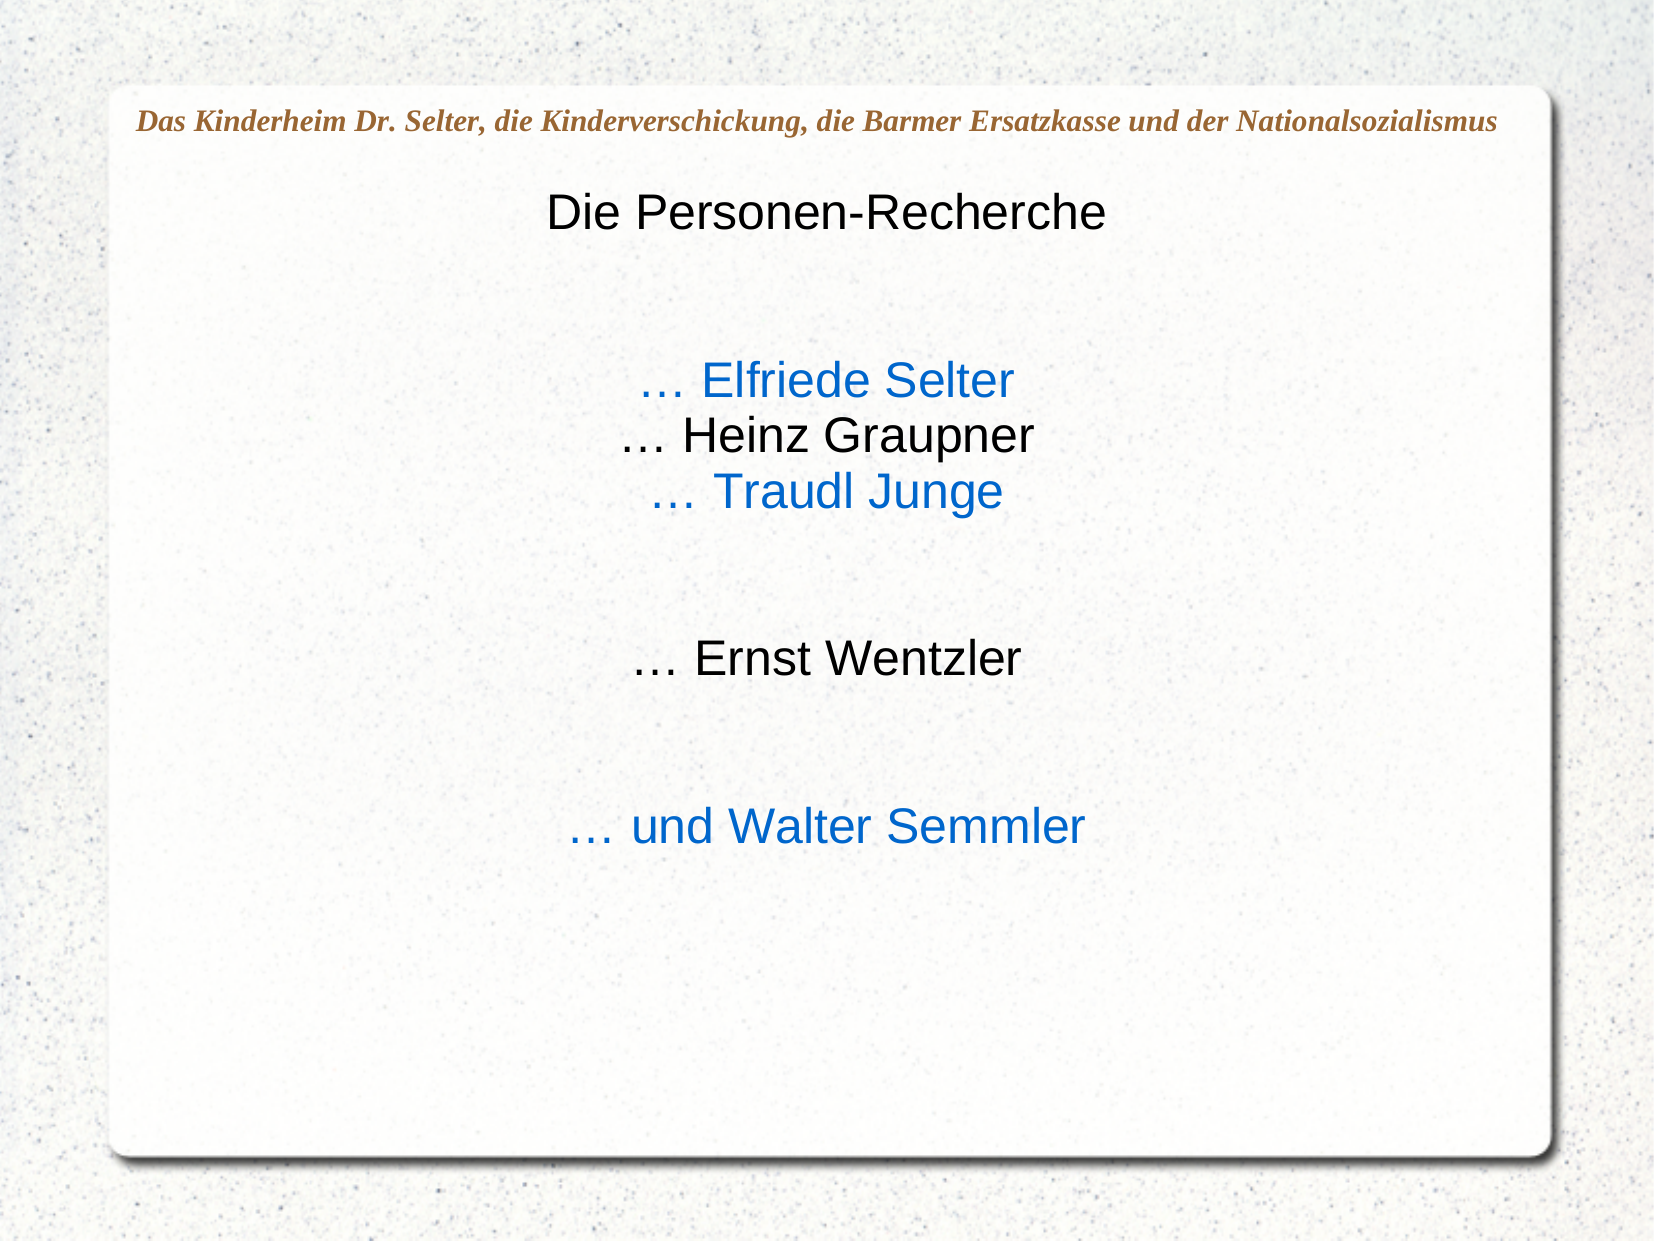

Die Personen-Recherche
… Elfriede Selter
… Heinz Graupner
… Traudl Junge
… Ernst Wentzler
… und Walter Semmler
# Das Kinderheim Dr. Selter, die Kinderverschickung, die Barmer Ersatzkasse und der Nationalsozialismus